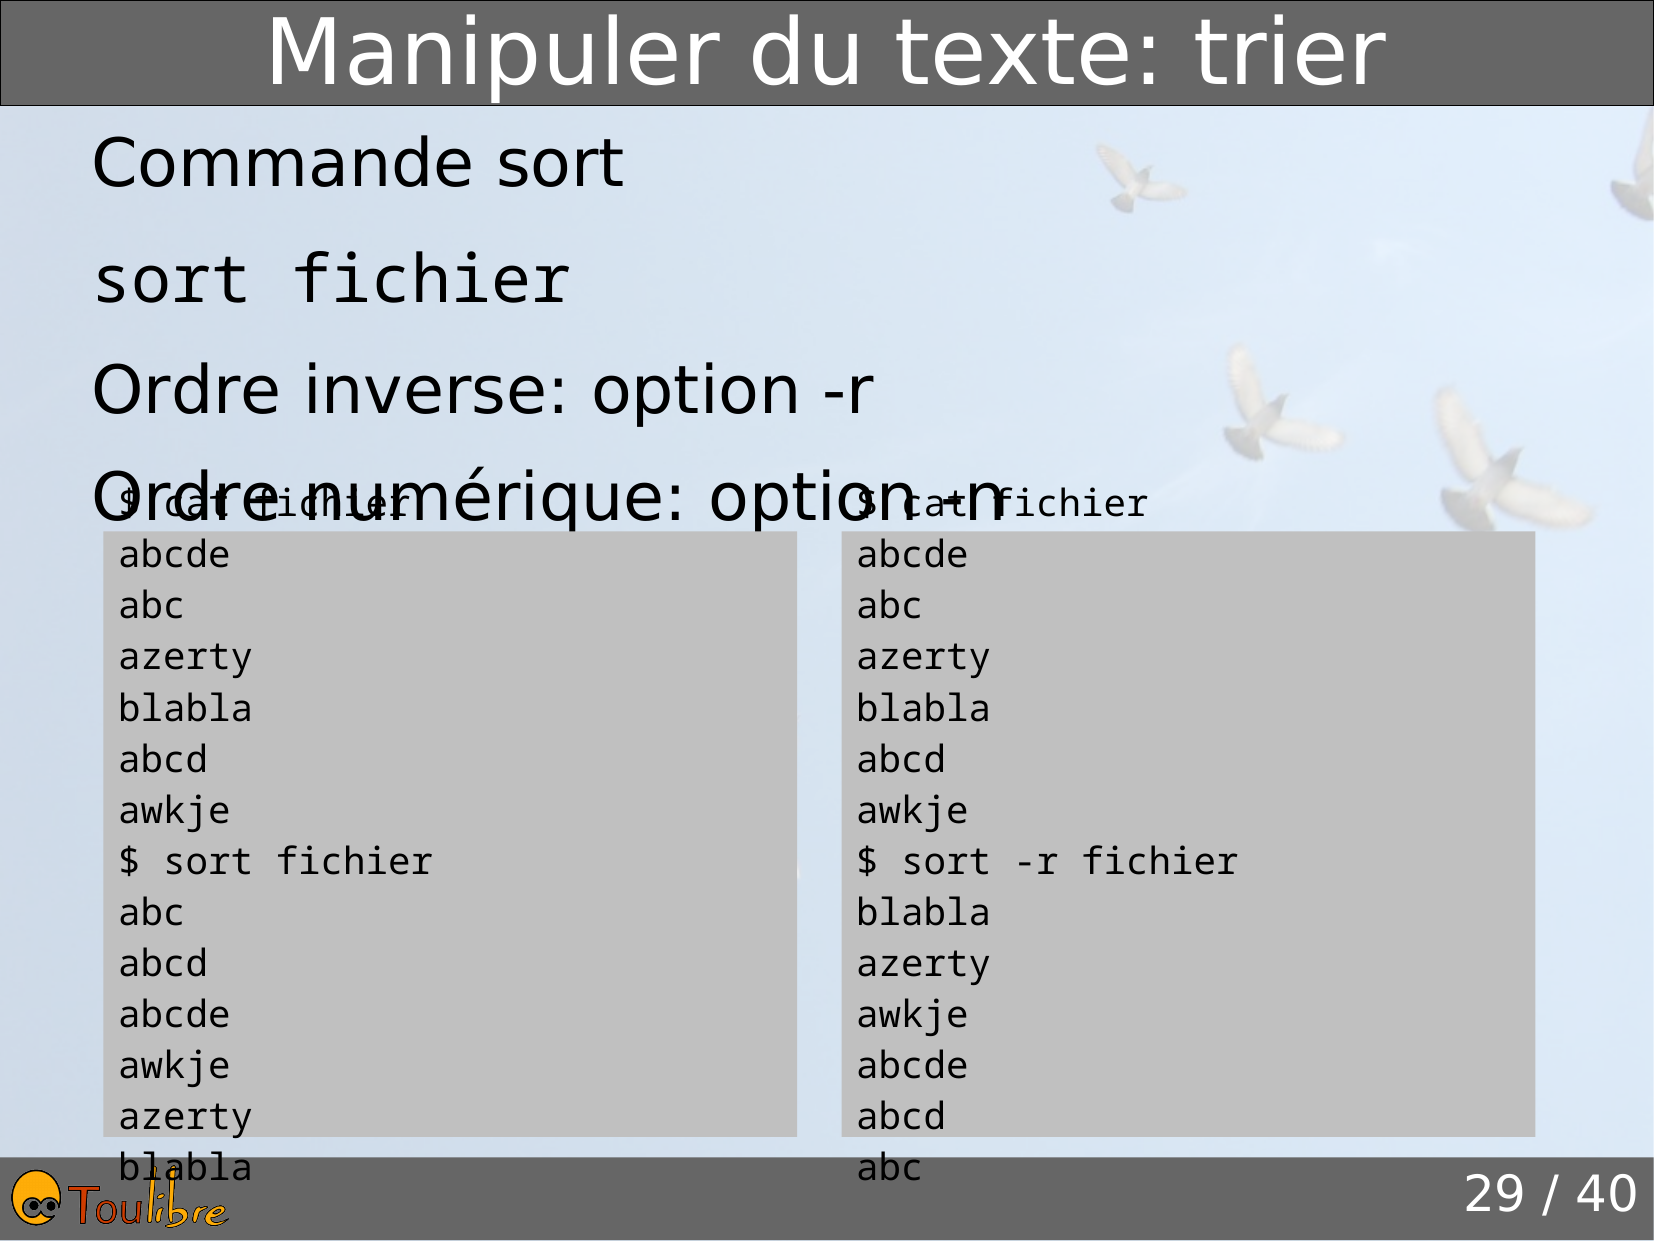

# Manipuler du texte: trier
Commande sort
sort fichier
Ordre inverse: option -r
Ordre numérique: option -n
$ cat fichier
abcde
abc
azerty
blabla
abcd
awkje
$ sort fichier
abc
abcd
abcde
awkje
azerty
blabla
$ cat fichier
abcde
abc
azerty
blabla
abcd
awkje
$ sort -r fichier
blabla
azerty
awkje
abcde
abcd
abc